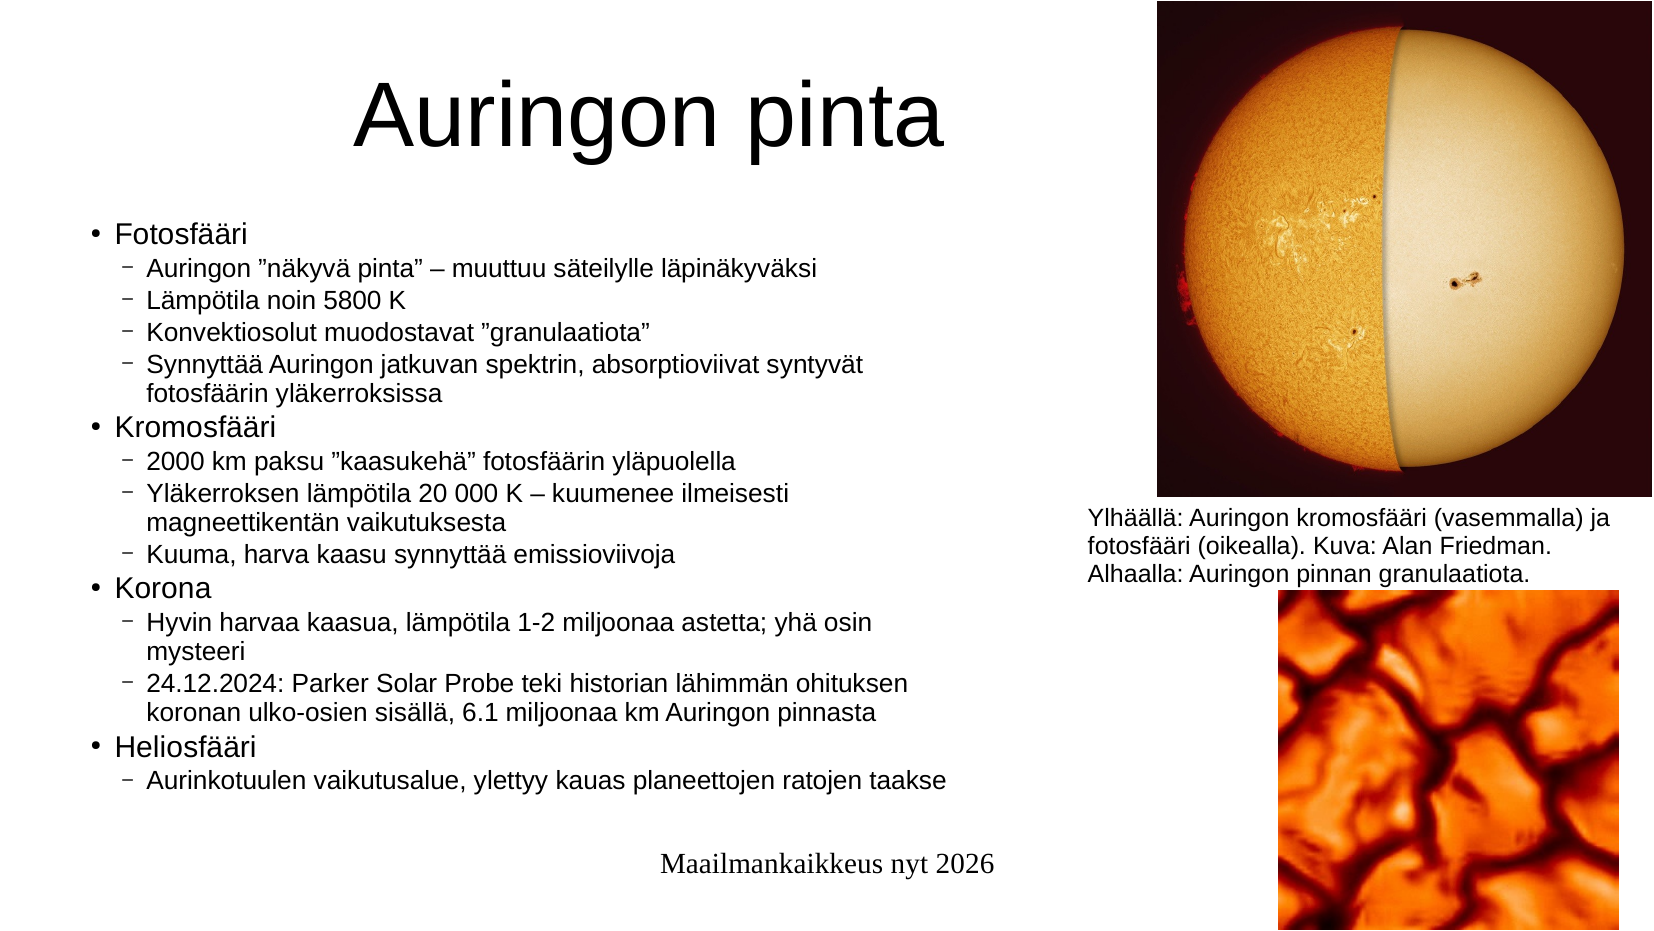

# Auringon pinta
Fotosfääri
Auringon ”näkyvä pinta” – muuttuu säteilylle läpinäkyväksi
Lämpötila noin 5800 K
Konvektiosolut muodostavat ”granulaatiota”
Synnyttää Auringon jatkuvan spektrin, absorptioviivat syntyvät fotosfäärin yläkerroksissa
Kromosfääri
2000 km paksu ”kaasukehä” fotosfäärin yläpuolella
Yläkerroksen lämpötila 20 000 K – kuumenee ilmeisesti magneettikentän vaikutuksesta
Kuuma, harva kaasu synnyttää emissioviivoja
Korona
Hyvin harvaa kaasua, lämpötila 1-2 miljoonaa astetta; yhä osin mysteeri
24.12.2024: Parker Solar Probe teki historian lähimmän ohituksen koronan ulko-osien sisällä, 6.1 miljoonaa km Auringon pinnasta
Heliosfääri
Aurinkotuulen vaikutusalue, ylettyy kauas planeettojen ratojen taakse
Ylhäällä: Auringon kromosfääri (vasemmalla) ja fotosfääri (oikealla). Kuva: Alan Friedman.
Alhaalla: Auringon pinnan granulaatiota.